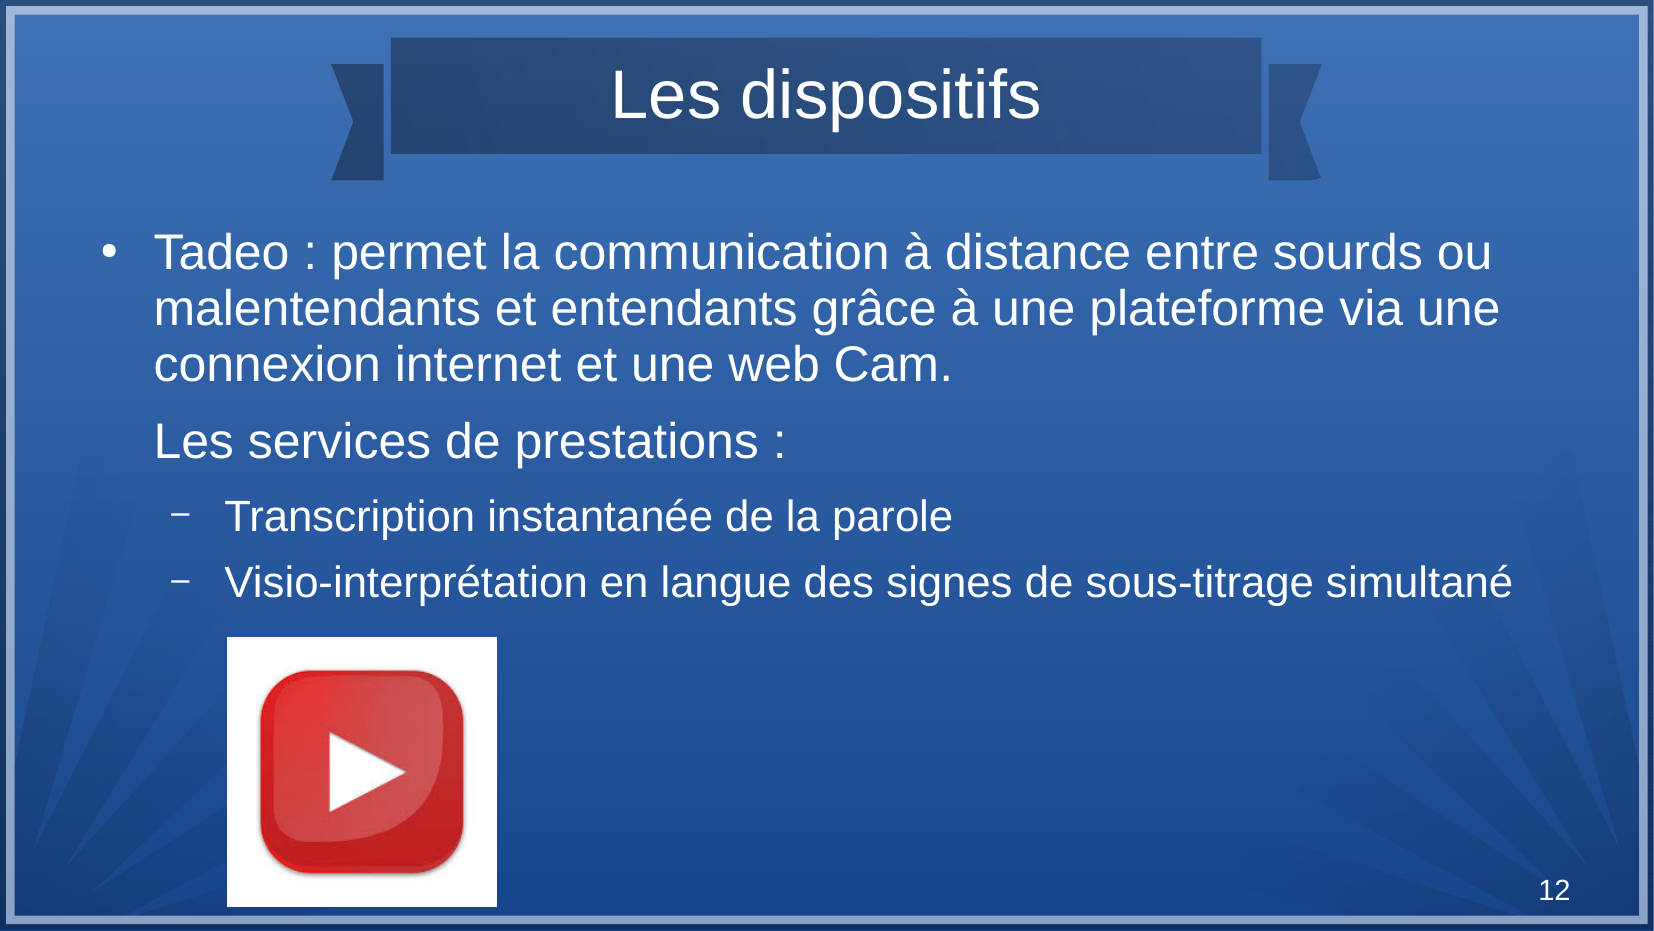

# Les dispositifs
Tadeo : permet la communication à distance entre sourds ou malentendants et entendants grâce à une plateforme via une connexion internet et une web Cam.
Les services de prestations :
Transcription instantanée de la parole
Visio-interprétation en langue des signes de sous-titrage simultané
12